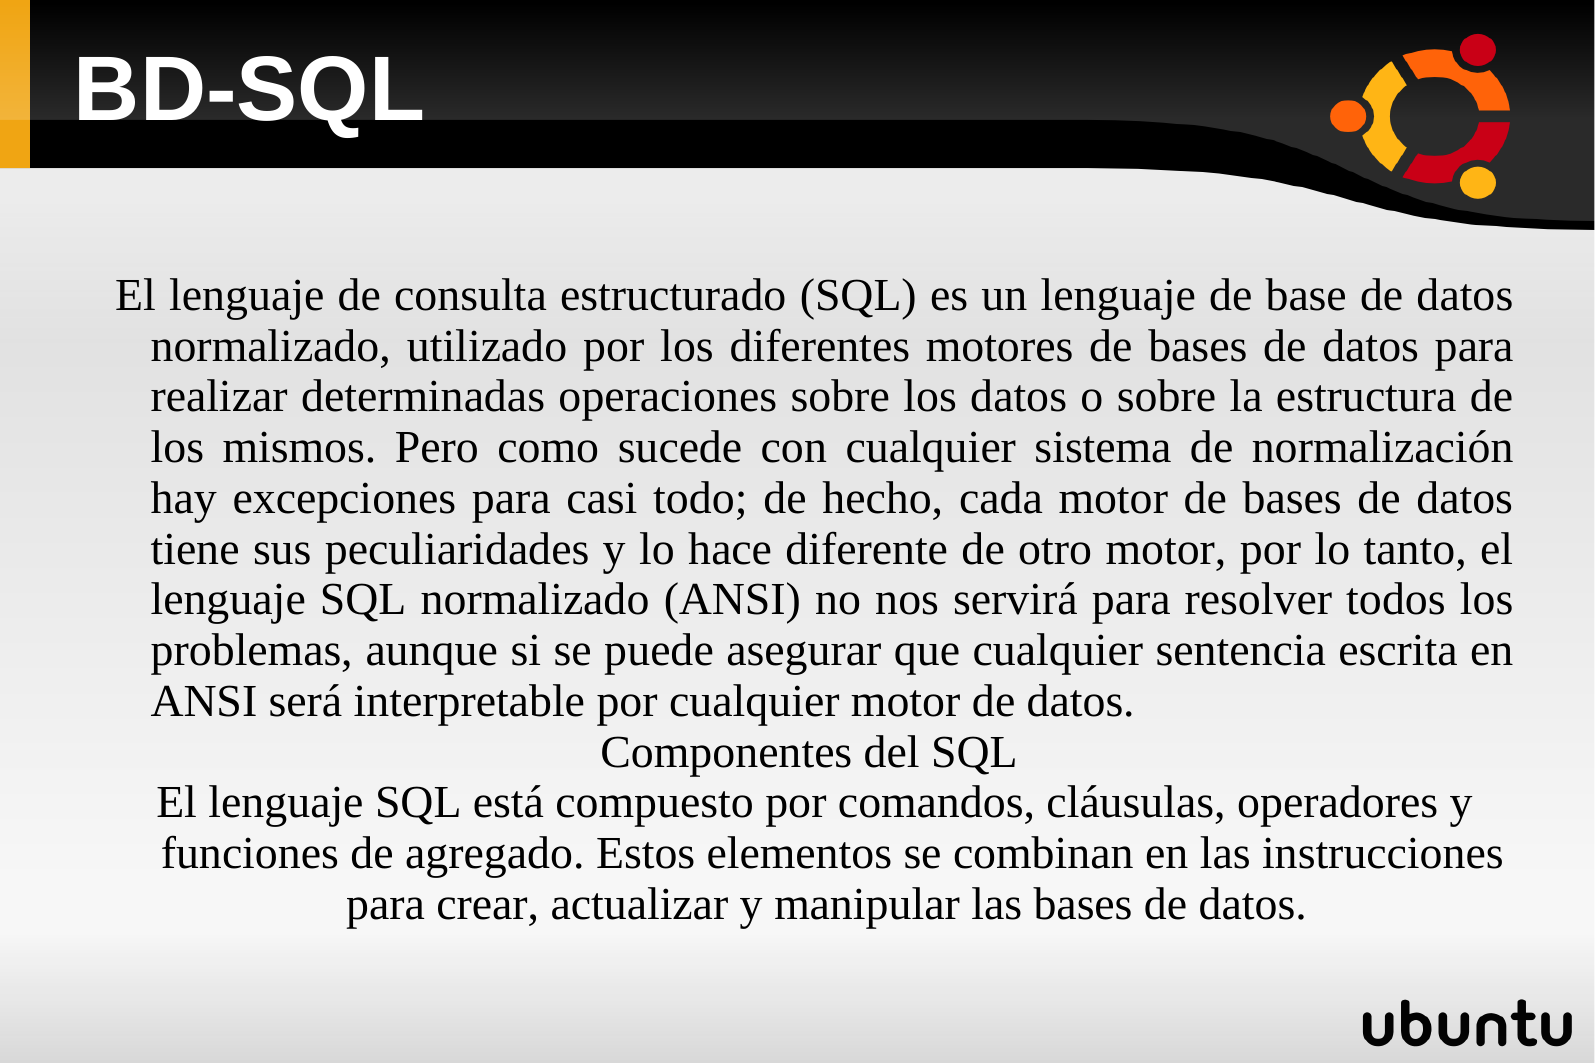

# BD-SQL
El lenguaje de consulta estructurado (SQL) es un lenguaje de base de datos normalizado, utilizado por los diferentes motores de bases de datos para realizar determinadas operaciones sobre los datos o sobre la estructura de los mismos. Pero como sucede con cualquier sistema de normalización hay excepciones para casi todo; de hecho, cada motor de bases de datos tiene sus peculiaridades y lo hace diferente de otro motor, por lo tanto, el lenguaje SQL normalizado (ANSI) no nos servirá para resolver todos los problemas, aunque si se puede asegurar que cualquier sentencia escrita en ANSI será interpretable por cualquier motor de datos.
Componentes del SQL
El lenguaje SQL está compuesto por comandos, cláusulas, operadores y funciones de agregado. Estos elementos se combinan en las instrucciones para crear, actualizar y manipular las bases de datos.